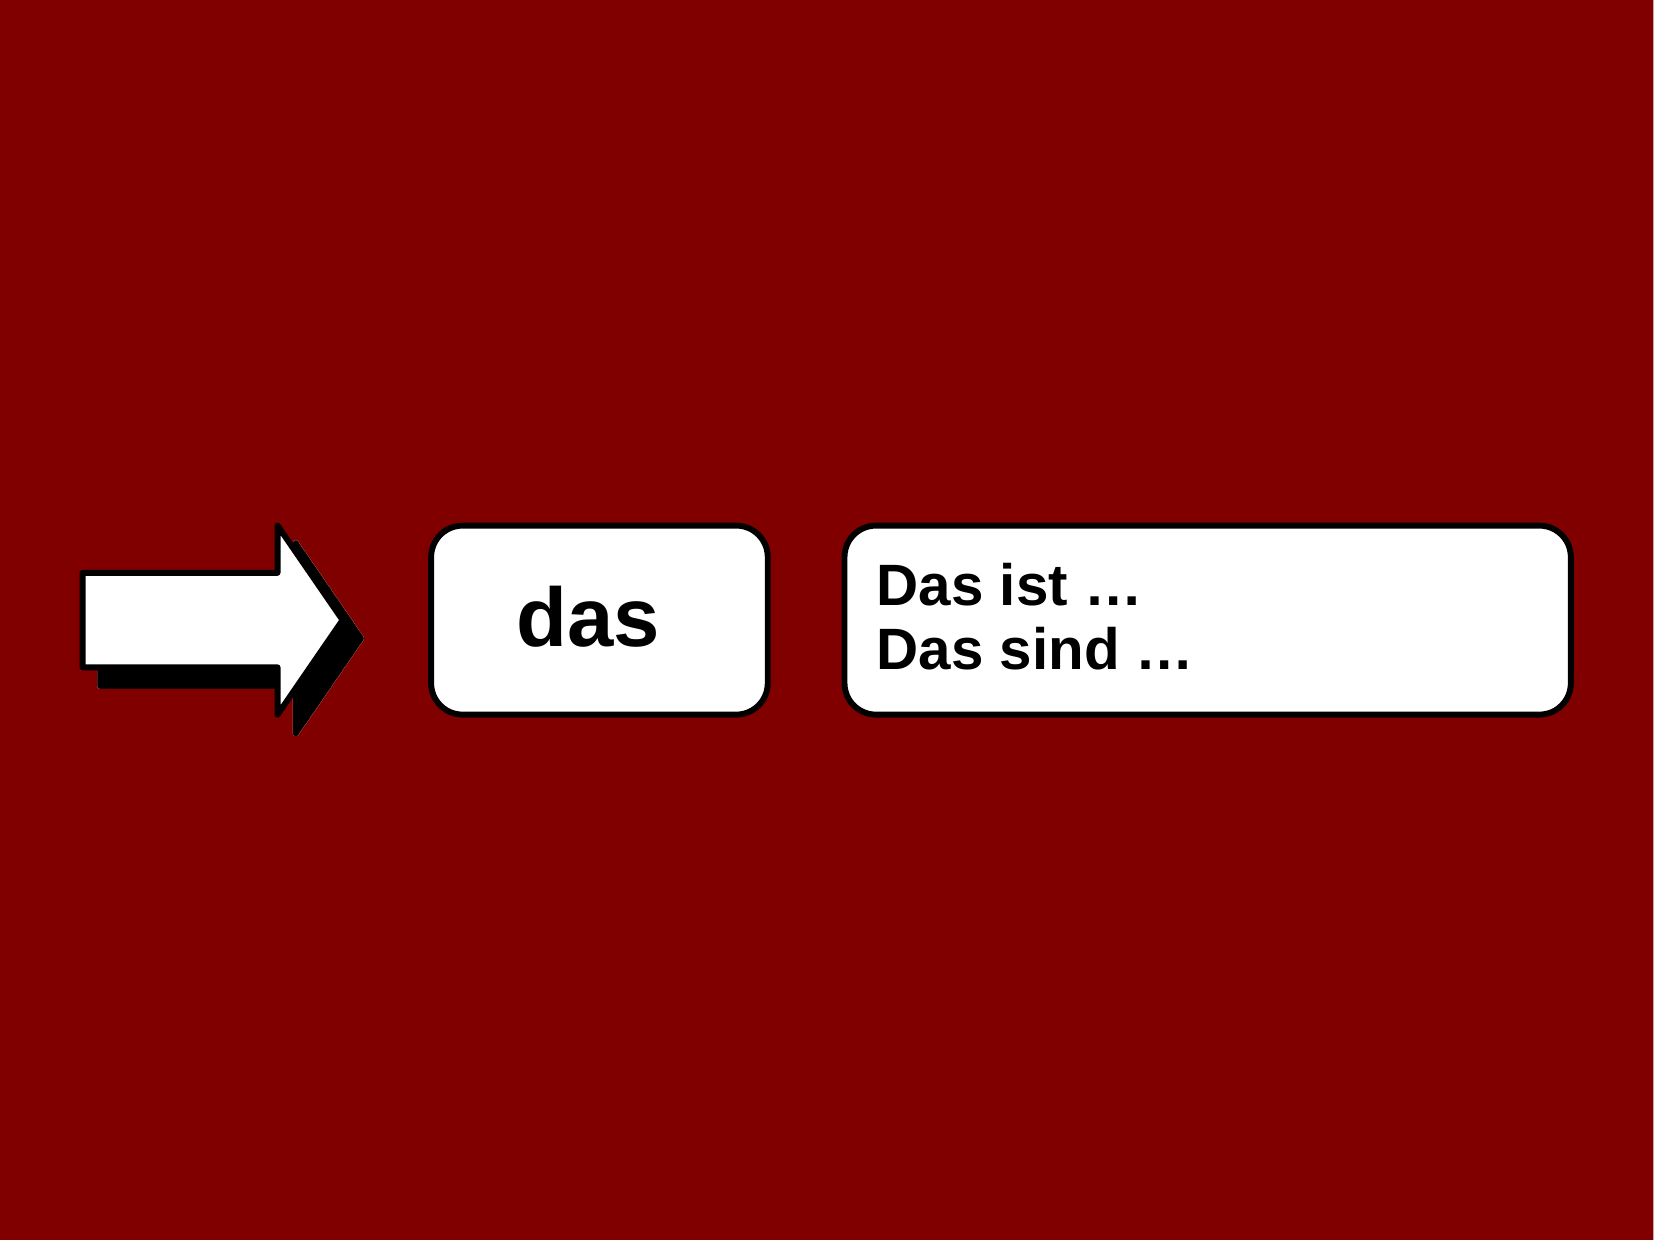

Das ist …
Das sind …
das